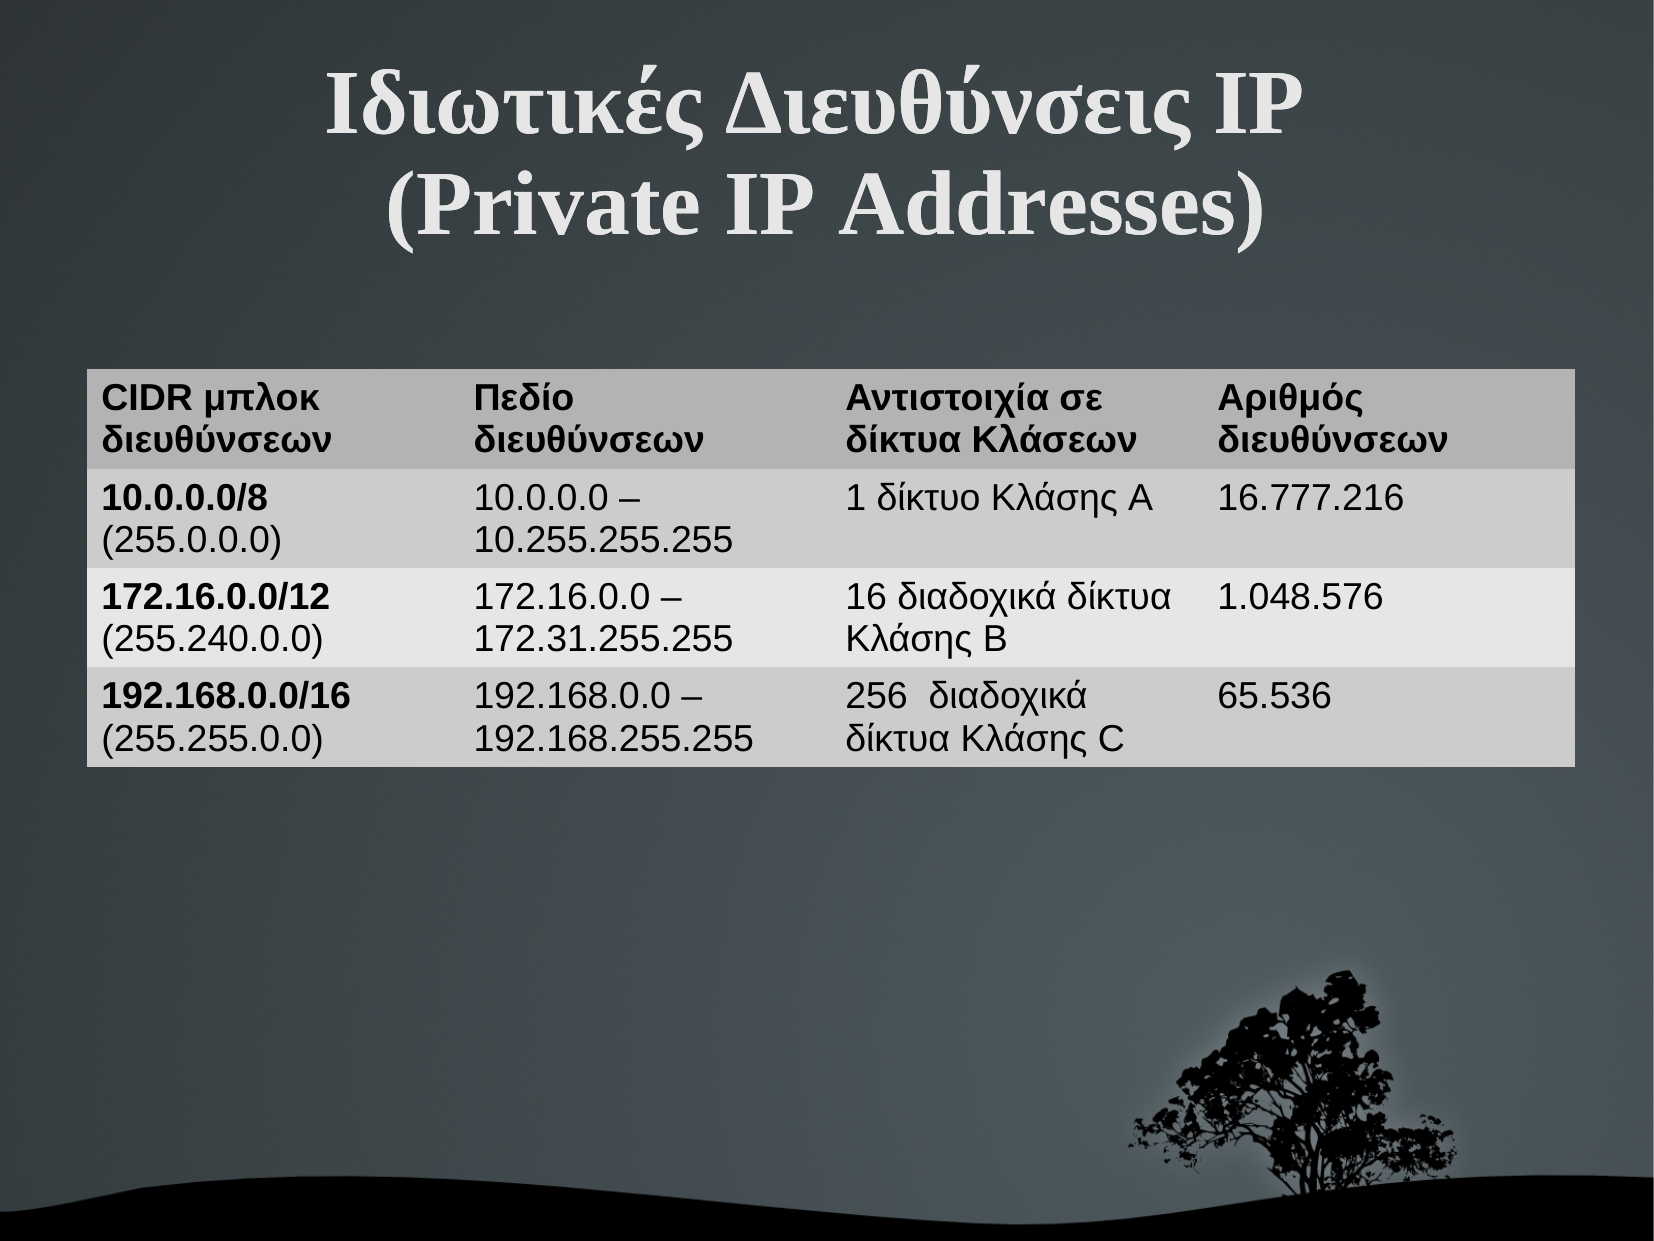

# Ιδιωτικές Διευθύνσεις IP (Private IP Addresses)
Ιδιωτικές Διευθύνσεις IP
(Private IP Addresses)
| CIDR μπλοκ διευθύνσεων | Πεδίο διευθύνσεων | Αντιστοιχία σε δίκτυα Κλάσεων | Αριθμός διευθύνσεων |
| --- | --- | --- | --- |
| 10.0.0.0/8 (255.0.0.0) | 10.0.0.0 – 10.255.255.255 | 1 δίκτυο Κλάσης A | 16.777.216 |
| 172.16.0.0/12 (255.240.0.0) | 172.16.0.0 – 172.31.255.255 | 16 διαδοχικά δίκτυα Κλάσης Β | 1.048.576 |
| 192.168.0.0/16 (255.255.0.0) | 192.168.0.0 – 192.168.255.255 | 256 διαδοχικά δίκτυα Κλάσης C | 65.536 |